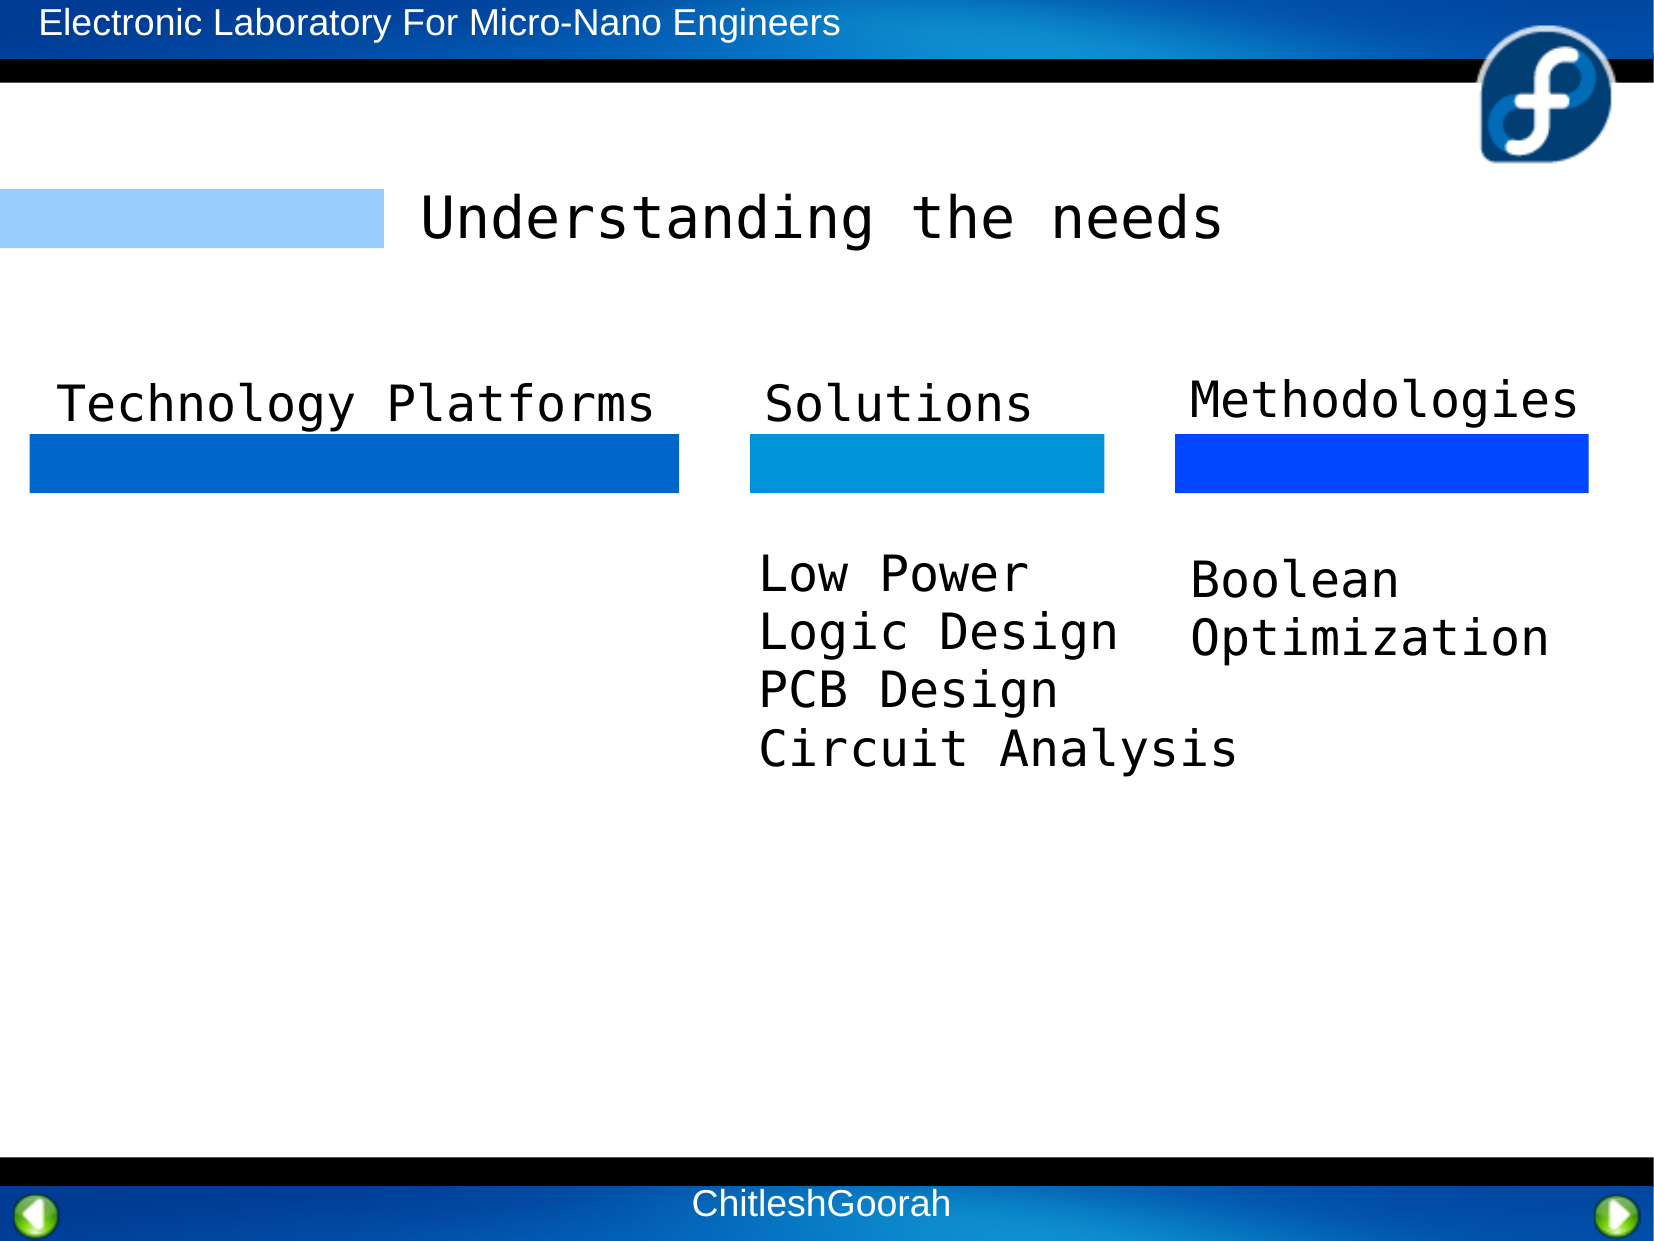

Understanding the needs
Methodologies
Technology Platforms
Solutions
Low Power
Logic Design
PCB Design
Circuit Analysis
Boolean
Optimization